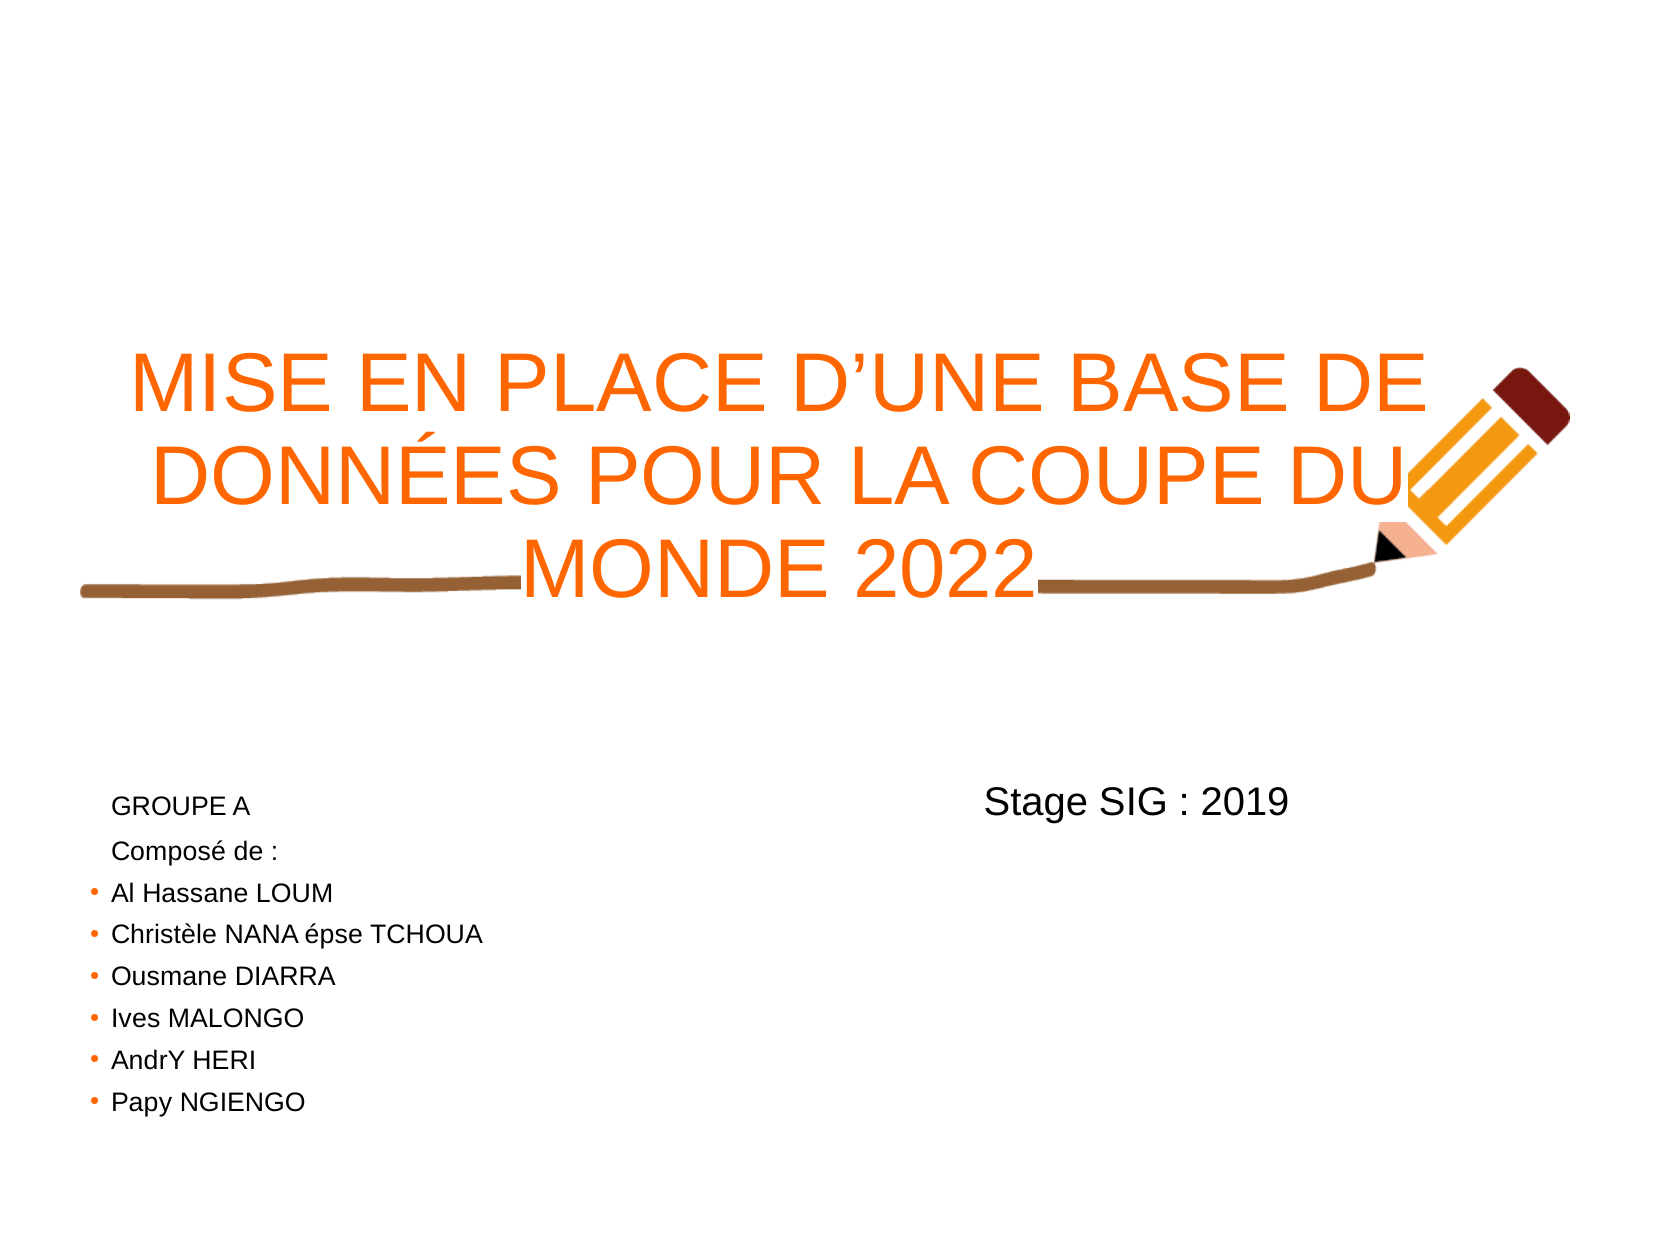

# MISE EN PLACE D’UNE BASE DE DONNÉES POUR LA COUPE DU MONDE 2022
GROUPE A Stage SIG : 2019
Composé de :
Al Hassane LOUM
Christèle NANA épse TCHOUA
Ousmane DIARRA
Ives MALONGO
AndrY HERI
Papy NGIENGO